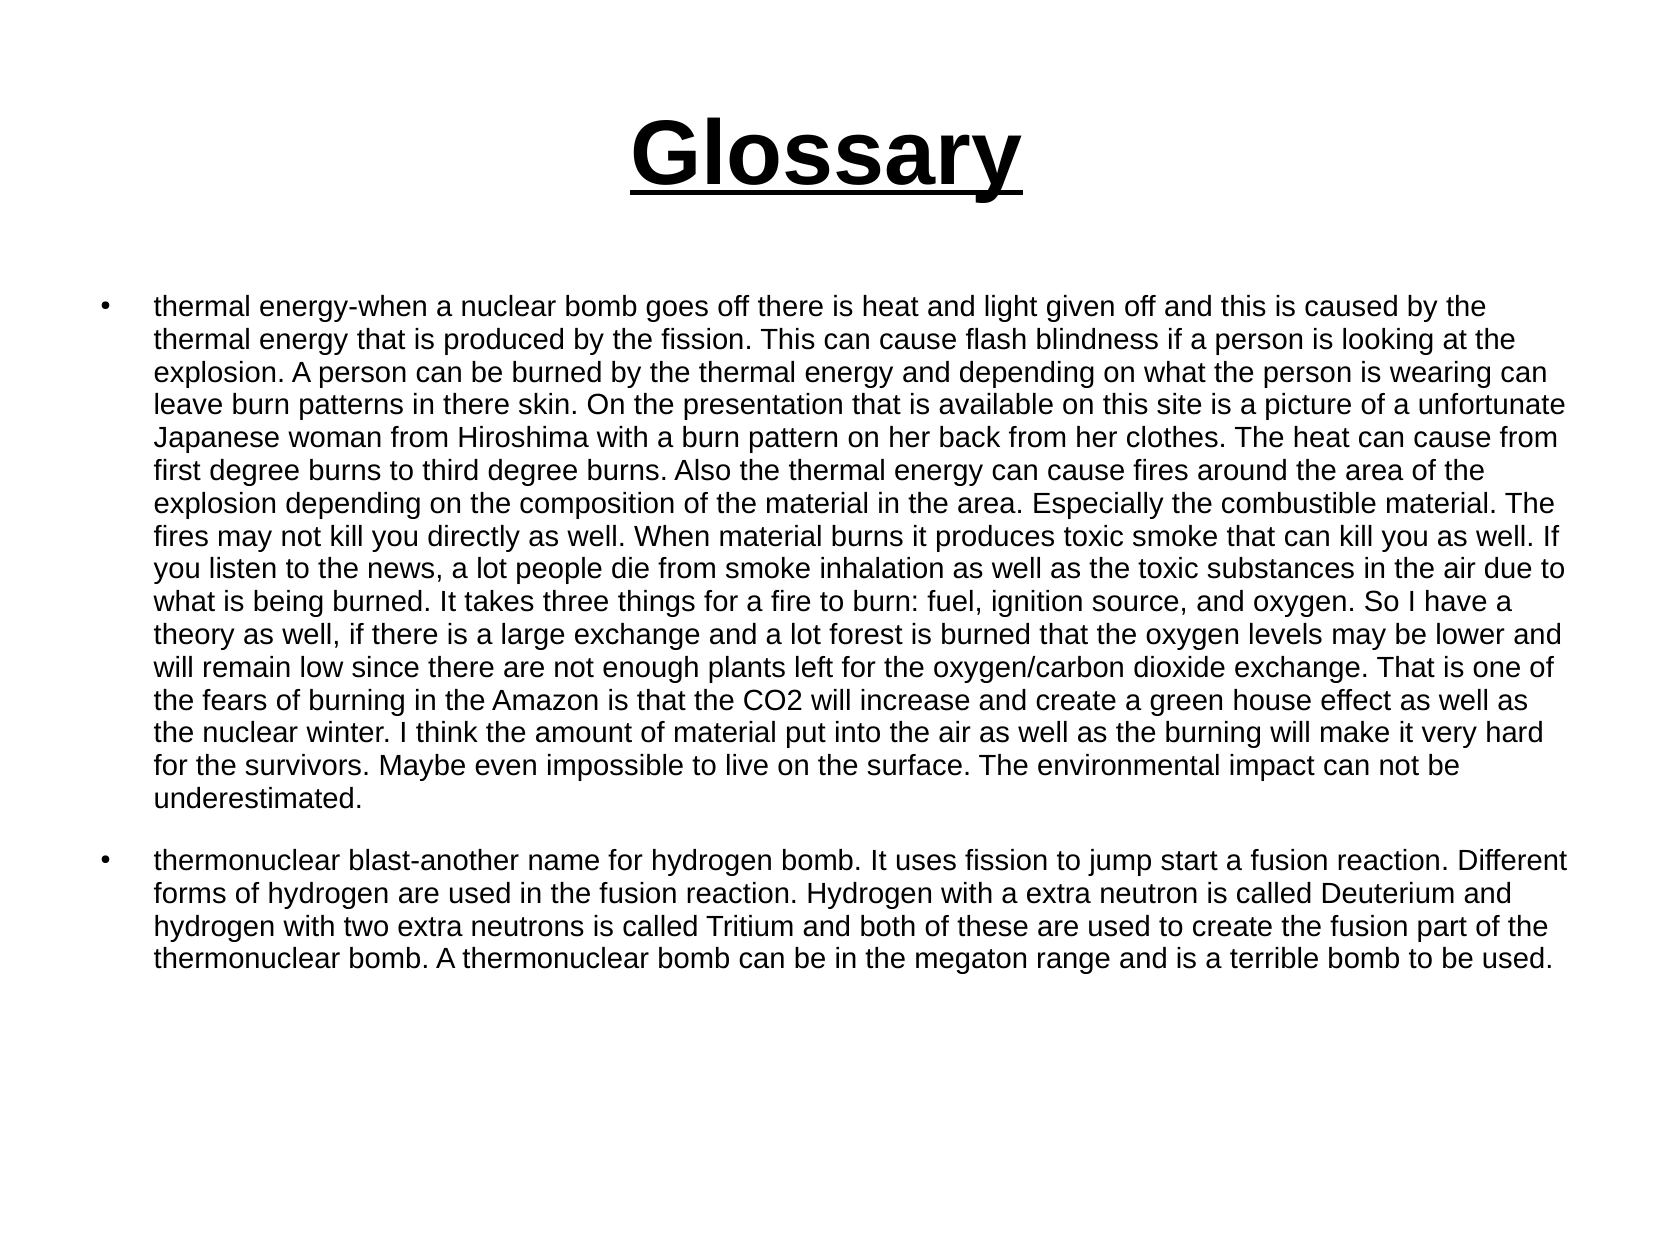

# Glossary
thermal energy-when a nuclear bomb goes off there is heat and light given off and this is caused by the thermal energy that is produced by the fission. This can cause flash blindness if a person is looking at the explosion. A person can be burned by the thermal energy and depending on what the person is wearing can leave burn patterns in there skin. On the presentation that is available on this site is a picture of a unfortunate Japanese woman from Hiroshima with a burn pattern on her back from her clothes. The heat can cause from first degree burns to third degree burns. Also the thermal energy can cause fires around the area of the explosion depending on the composition of the material in the area. Especially the combustible material. The fires may not kill you directly as well. When material burns it produces toxic smoke that can kill you as well. If you listen to the news, a lot people die from smoke inhalation as well as the toxic substances in the air due to what is being burned. It takes three things for a fire to burn: fuel, ignition source, and oxygen. So I have a theory as well, if there is a large exchange and a lot forest is burned that the oxygen levels may be lower and will remain low since there are not enough plants left for the oxygen/carbon dioxide exchange. That is one of the fears of burning in the Amazon is that the CO2 will increase and create a green house effect as well as the nuclear winter. I think the amount of material put into the air as well as the burning will make it very hard for the survivors. Maybe even impossible to live on the surface. The environmental impact can not be underestimated.
thermonuclear blast-another name for hydrogen bomb. It uses fission to jump start a fusion reaction. Different forms of hydrogen are used in the fusion reaction. Hydrogen with a extra neutron is called Deuterium and hydrogen with two extra neutrons is called Tritium and both of these are used to create the fusion part of the thermonuclear bomb. A thermonuclear bomb can be in the megaton range and is a terrible bomb to be used.